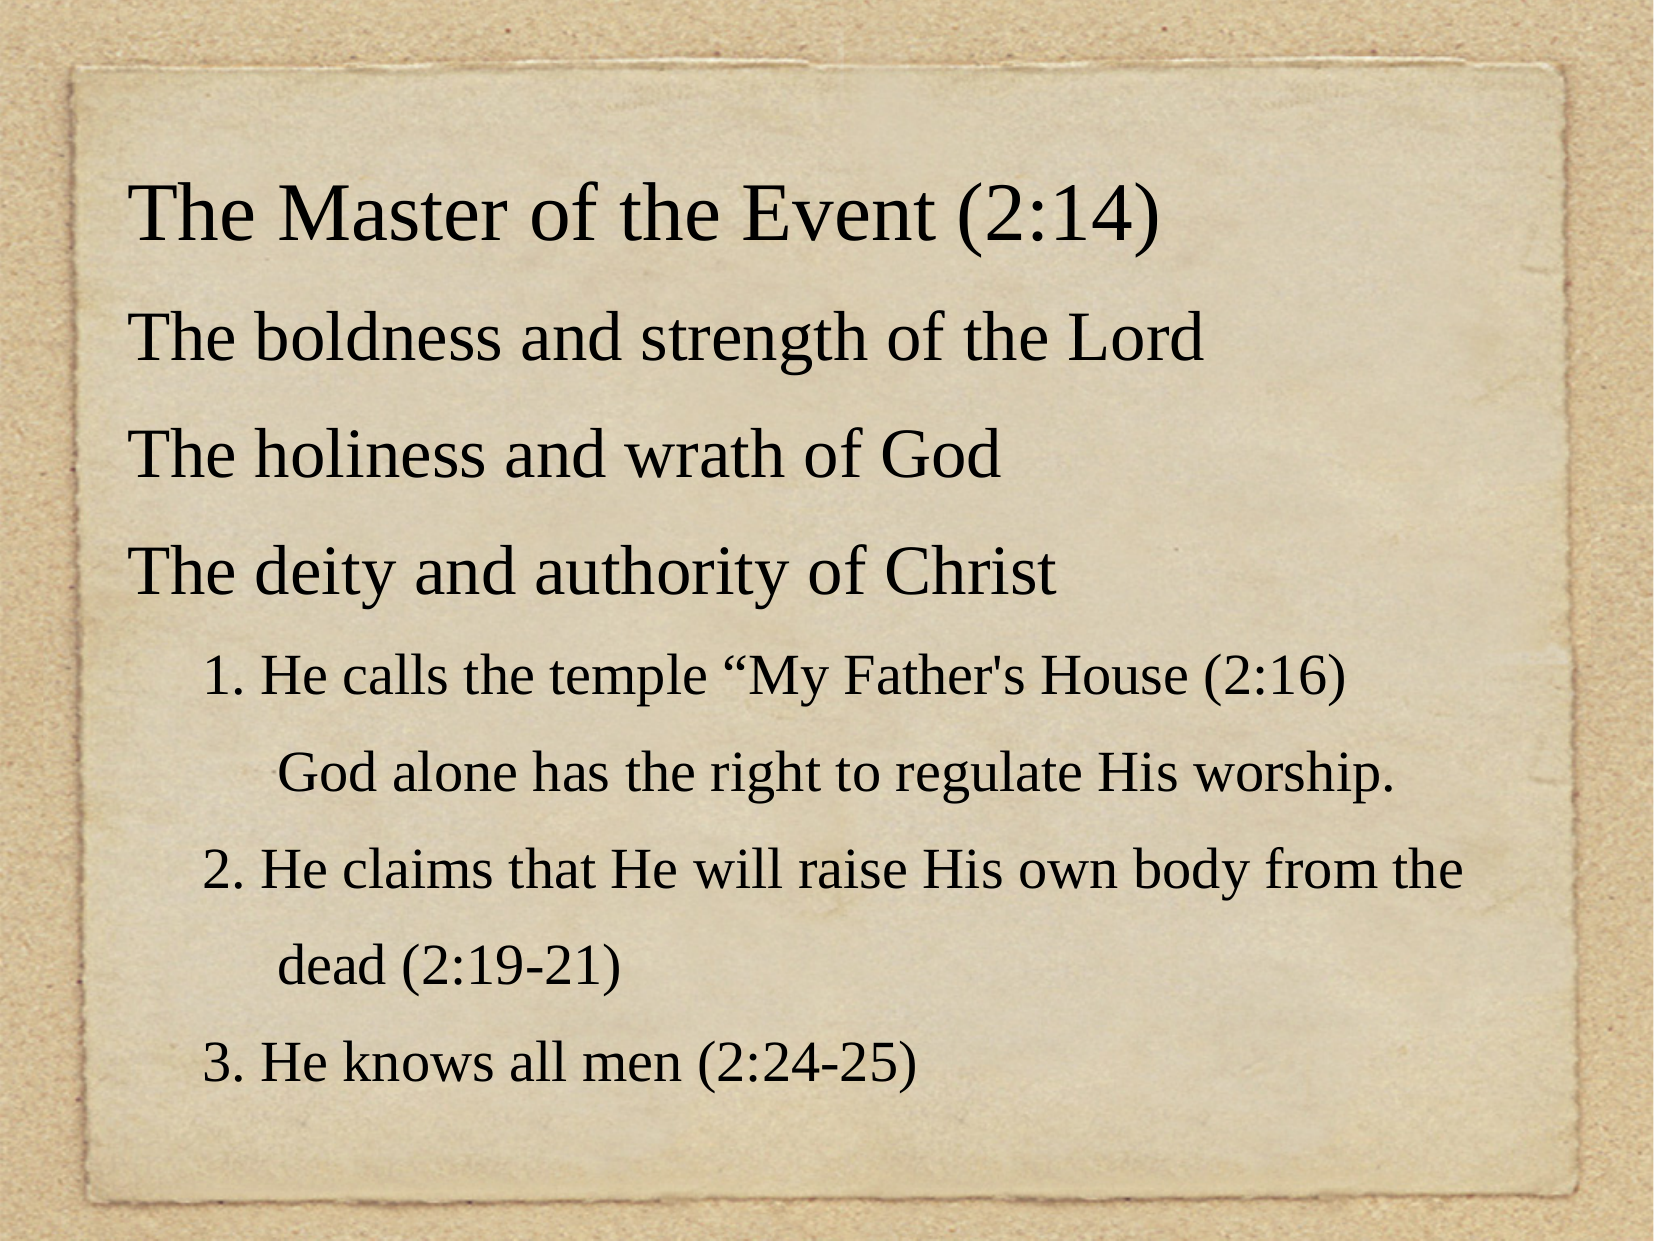

The Master of the Event (2:14)
The boldness and strength of the Lord
The holiness and wrath of God
The deity and authority of Christ
	1. He calls the temple “My Father's House (2:16)
		God alone has the right to regulate His worship.
	2. He claims that He will raise His own body from the 		dead (2:19-21)
	3. He knows all men (2:24-25)